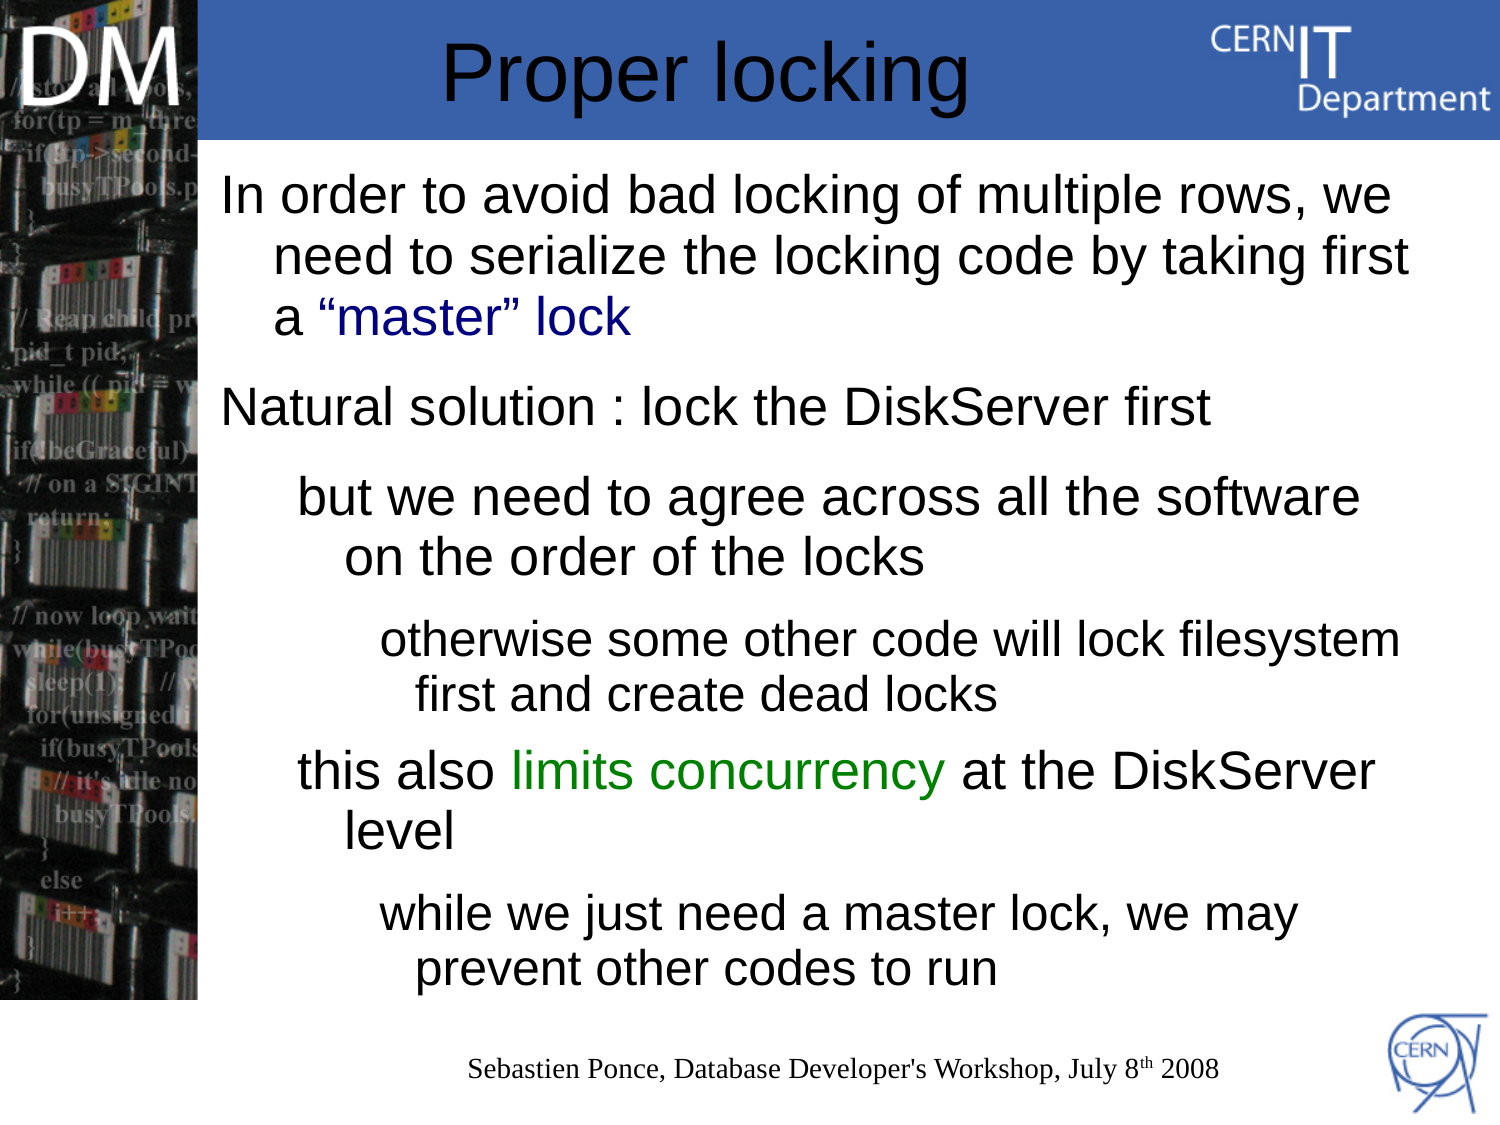

# Proper locking
In order to avoid bad locking of multiple rows, we need to serialize the locking code by taking first a “master” lock
Natural solution : lock the DiskServer first
but we need to agree across all the software on the order of the locks
otherwise some other code will lock filesystem first and create dead locks
this also limits concurrency at the DiskServer level
while we just need a master lock, we may prevent other codes to run